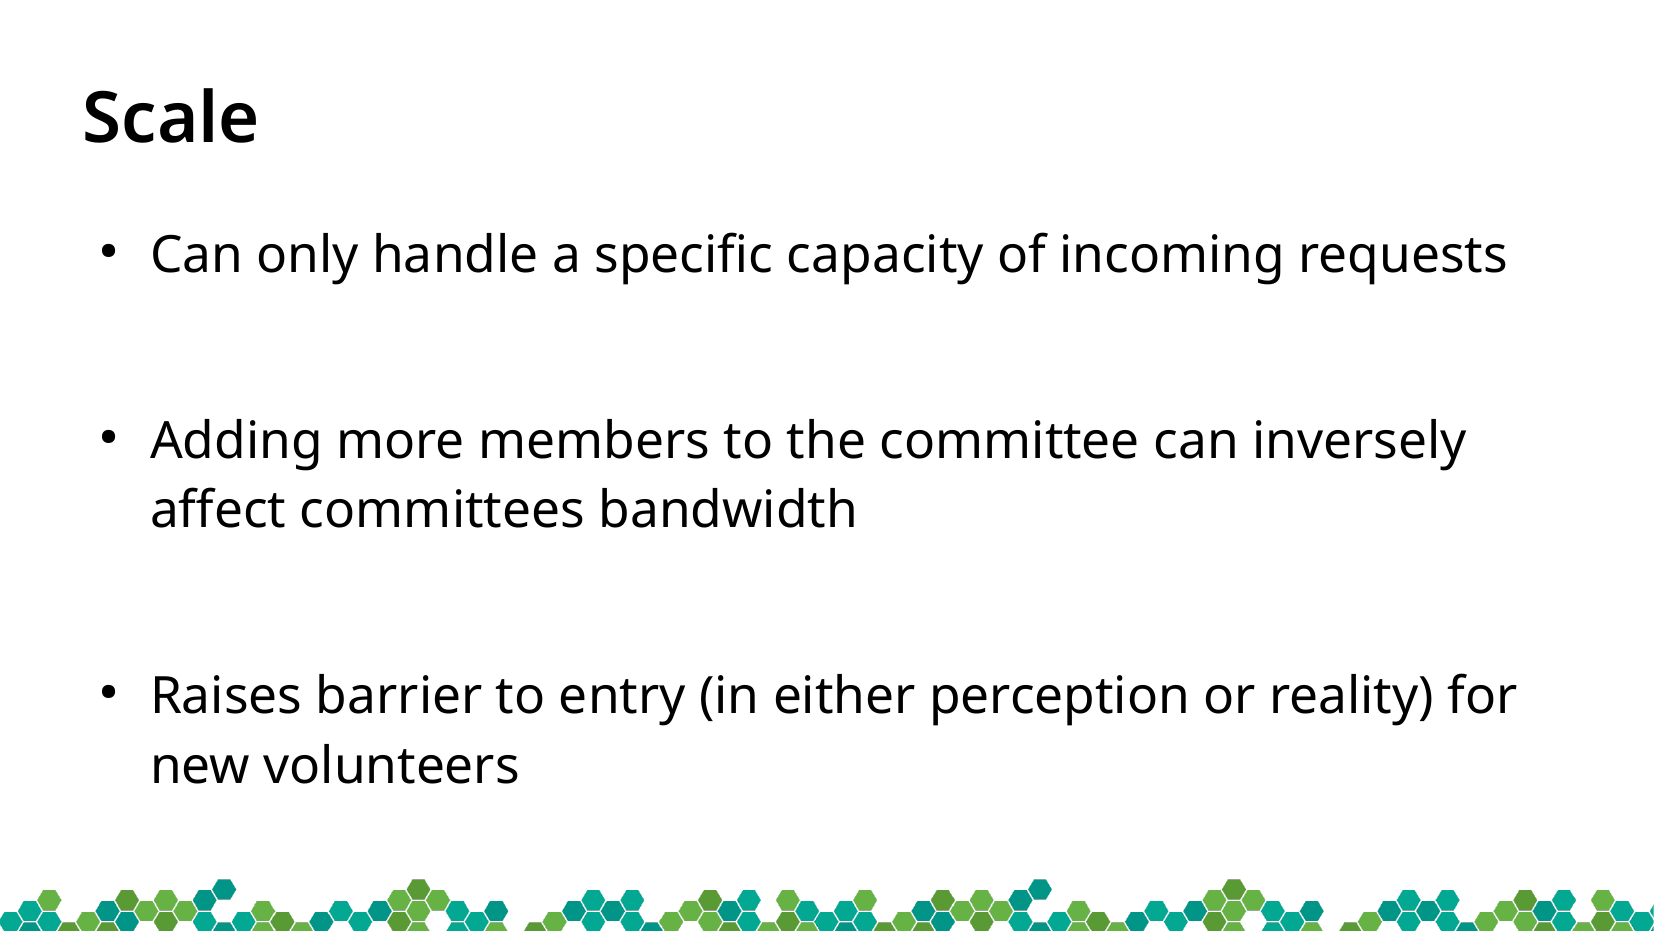

# Scale
Can only handle a specific capacity of incoming requests
Adding more members to the committee can inversely affect committees bandwidth
Raises barrier to entry (in either perception or reality) for new volunteers